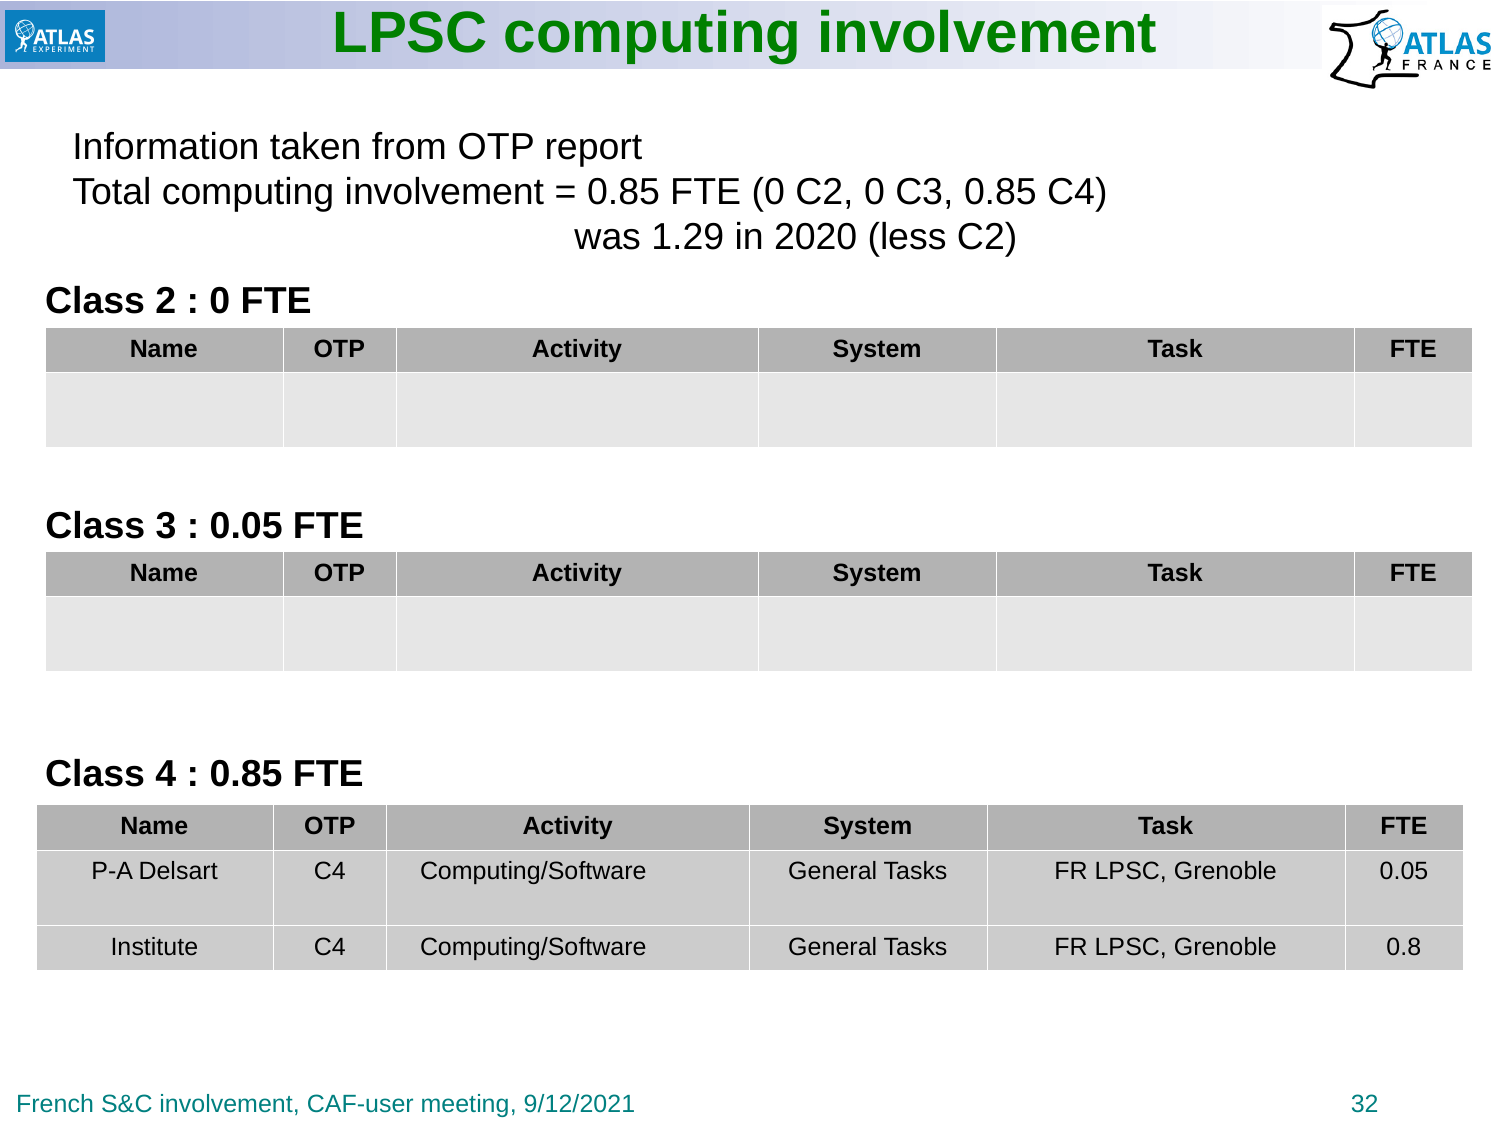

LPSC computing involvement
Information taken from OTP report
Total computing involvement = 0.85 FTE (0 C2, 0 C3, 0.85 C4)
 was 1.29 in 2020 (less C2)
Class 2 : 0 FTE
| Name | OTP | Activity | System | Task | FTE |
| --- | --- | --- | --- | --- | --- |
| | | | | | |
Class 3 : 0.05 FTE
| Name | OTP | Activity | System | Task | FTE |
| --- | --- | --- | --- | --- | --- |
| | | | | | |
Class 4 : 0.85 FTE
| Name | OTP | Activity | System | Task | FTE |
| --- | --- | --- | --- | --- | --- |
| P-A Delsart | C4 | Computing/Software | General Tasks | FR LPSC, Grenoble | 0.05 |
| Institute | C4 | Computing/Software | General Tasks | FR LPSC, Grenoble | 0.8 |